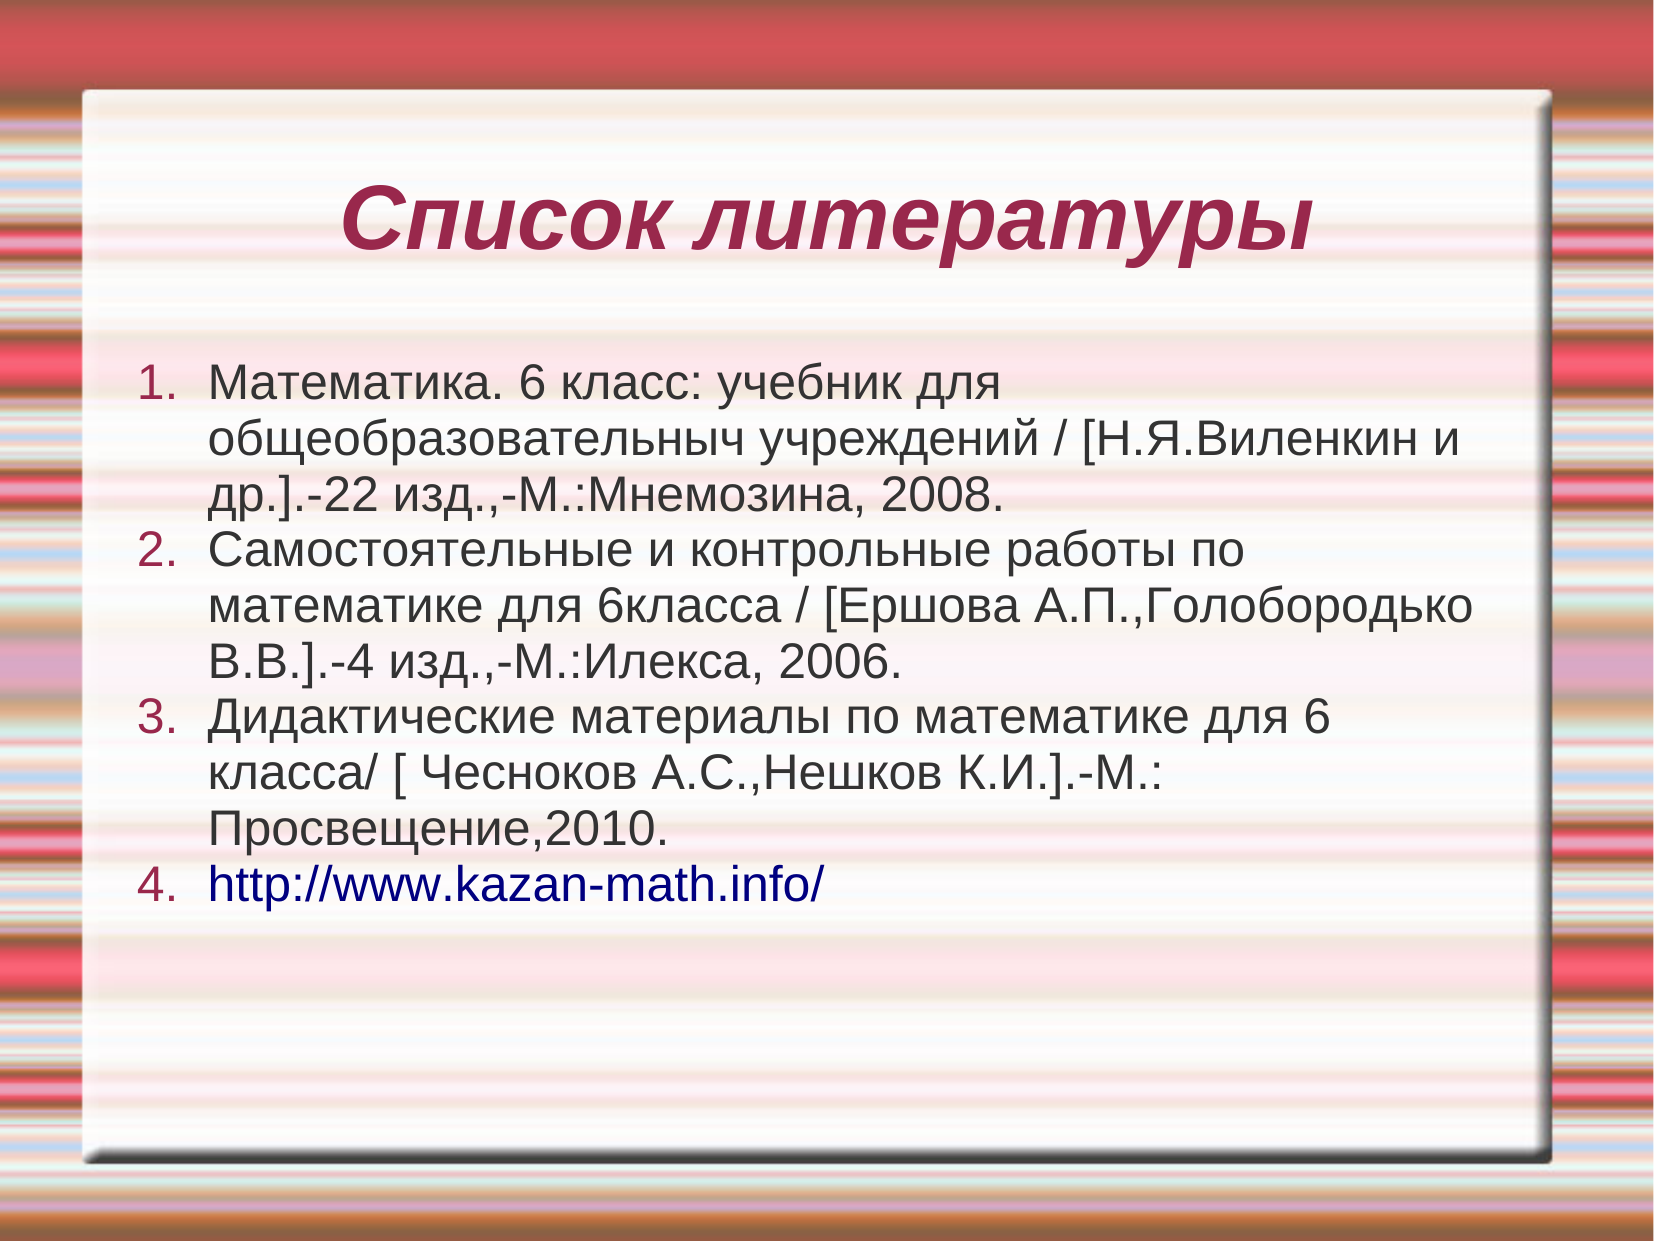

# Список литературы
Математика. 6 класс: учебник для общеобразовательныч учреждений / [Н.Я.Виленкин и др.].-22 изд.,-М.:Мнемозина, 2008.
Самостоятельные и контрольные работы по математике для 6класса / [Ершова А.П.,Голобородько В.В.].-4 изд.,-М.:Илекса, 2006.
Дидактические материалы по математике для 6 класса/ [ Чесноков А.С.,Нешков К.И.].-М.: Просвещение,2010.
http://www.kazan-math.info/